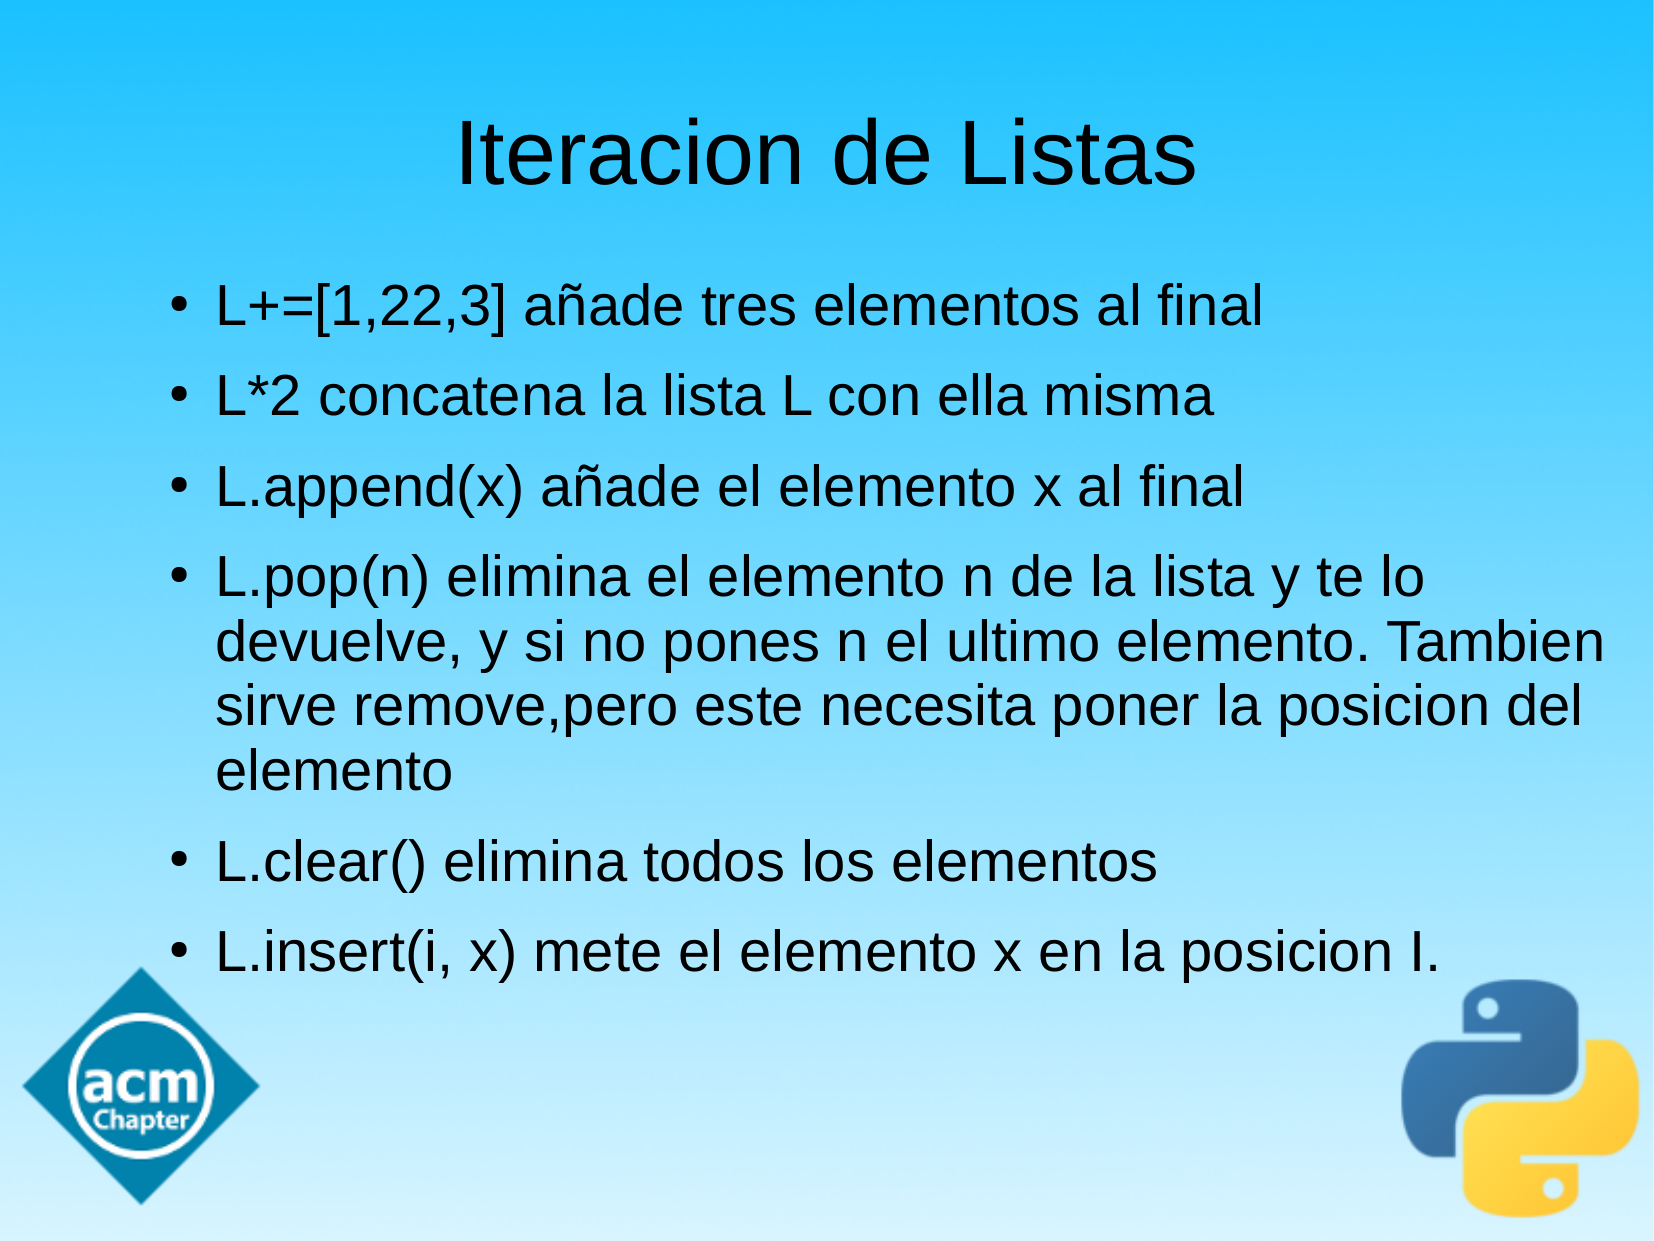

# Iteracion de Listas
L+=[1,22,3] añade tres elementos al final
L*2 concatena la lista L con ella misma
L.append(x) añade el elemento x al final
L.pop(n) elimina el elemento n de la lista y te lo devuelve, y si no pones n el ultimo elemento. Tambien sirve remove,pero este necesita poner la posicion del elemento
L.clear() elimina todos los elementos
L.insert(i, x) mete el elemento x en la posicion I.